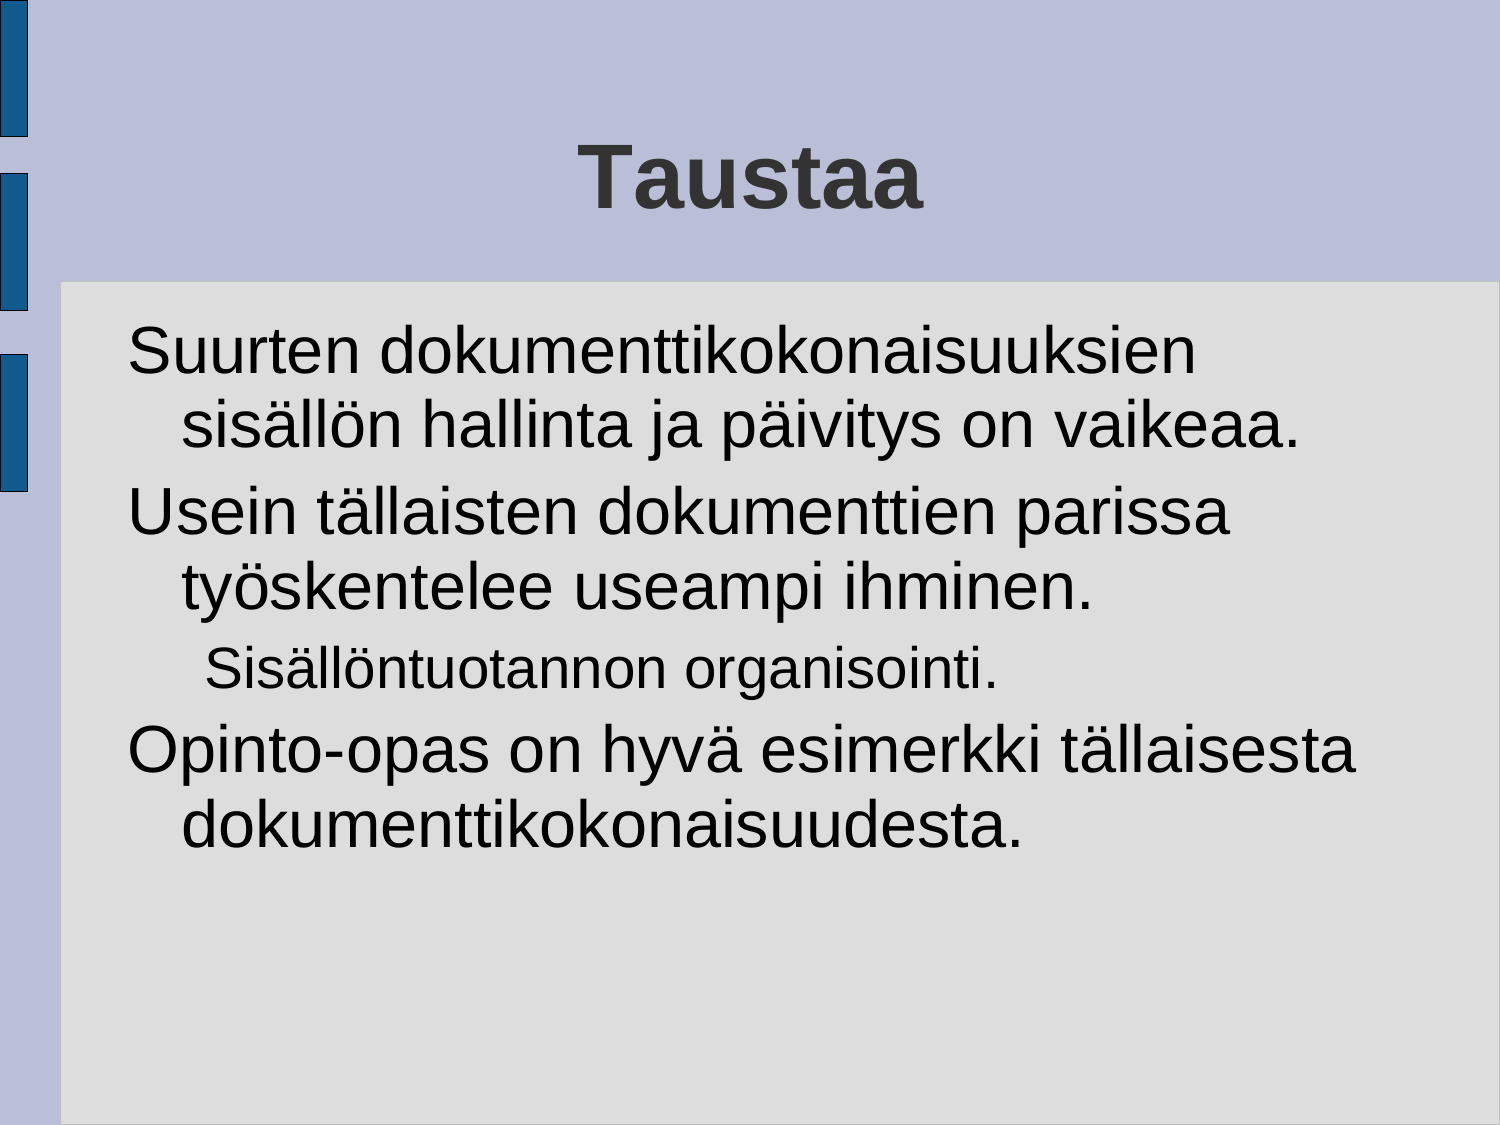

# Taustaa
Suurten dokumenttikokonaisuuksien sisällön hallinta ja päivitys on vaikeaa.
Usein tällaisten dokumenttien parissa työskentelee useampi ihminen.
Sisällöntuotannon organisointi.
Opinto-opas on hyvä esimerkki tällaisesta dokumenttikokonaisuudesta.